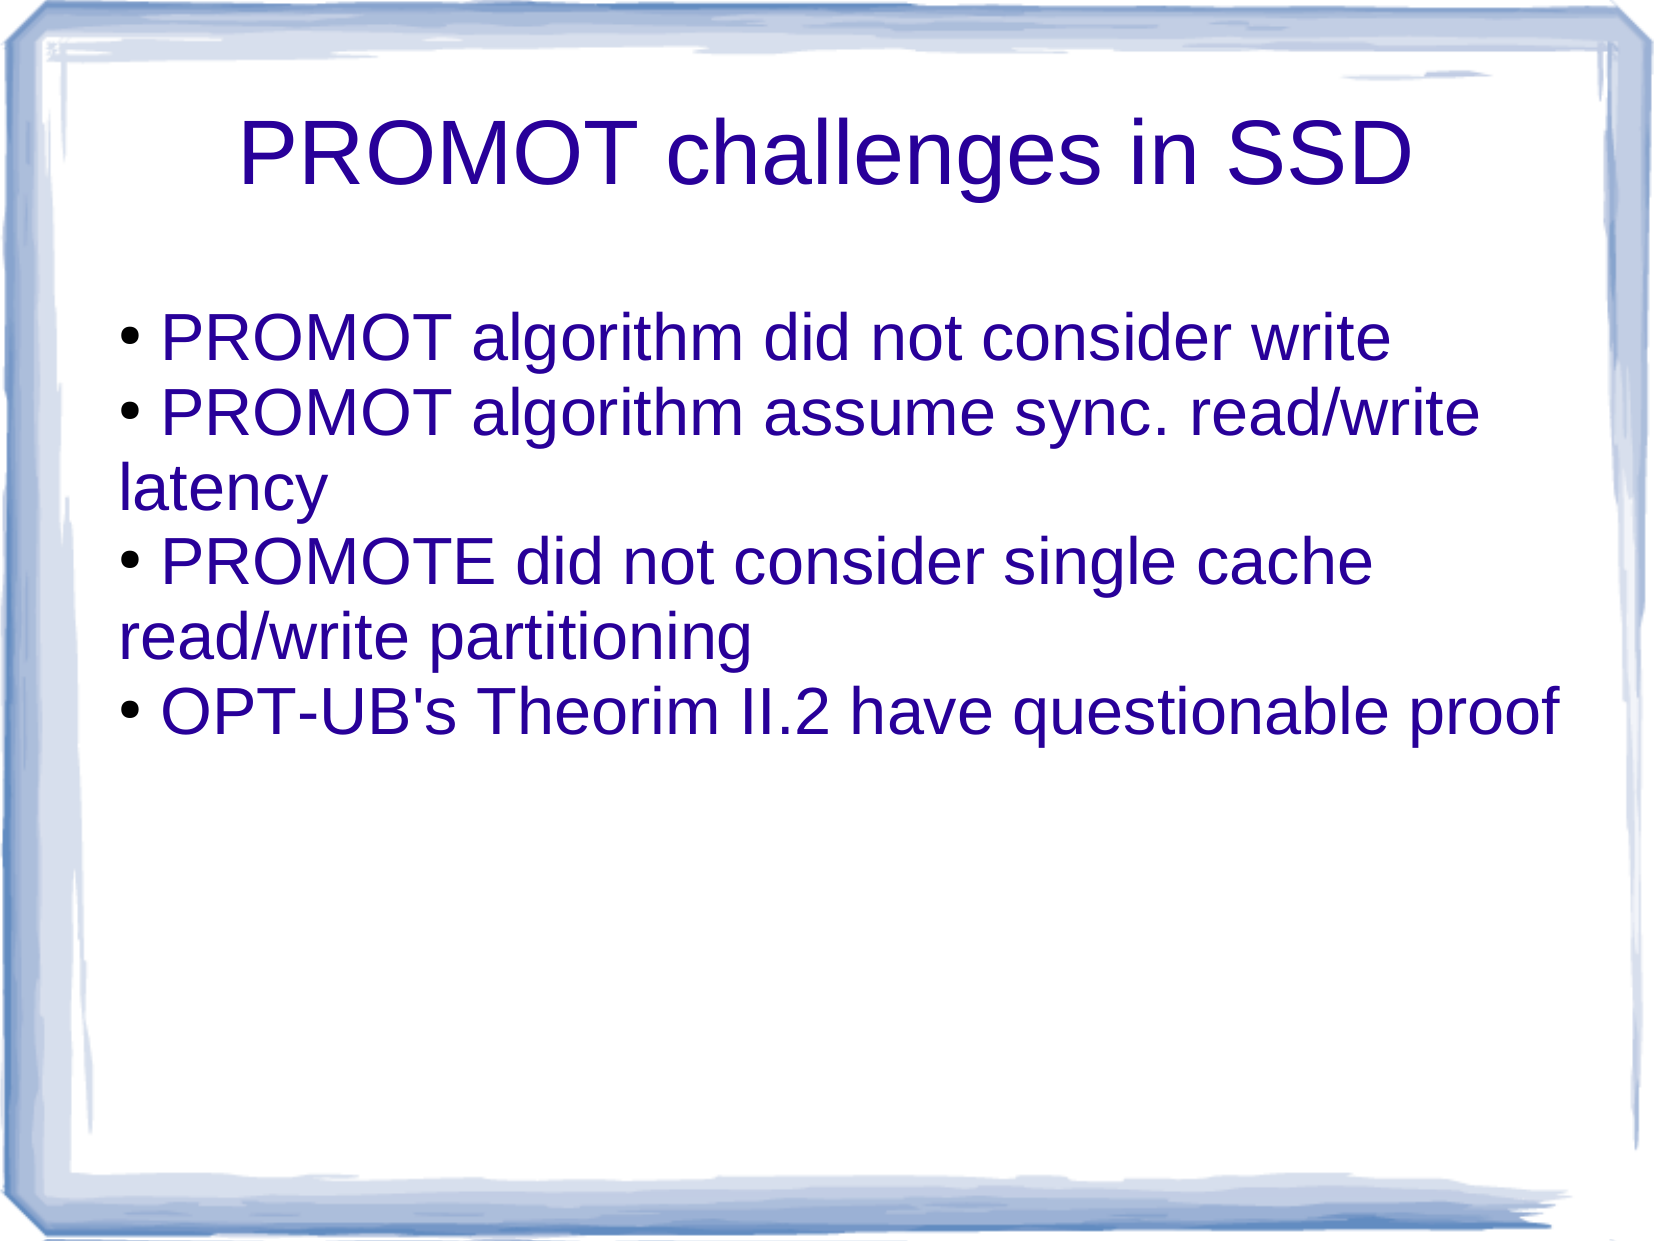

# PROMOT challenges in SSD
 PROMOT algorithm did not consider write
 PROMOT algorithm assume sync. read/write latency
 PROMOTE did not consider single cache read/write partitioning
 OPT-UB's Theorim II.2 have questionable proof